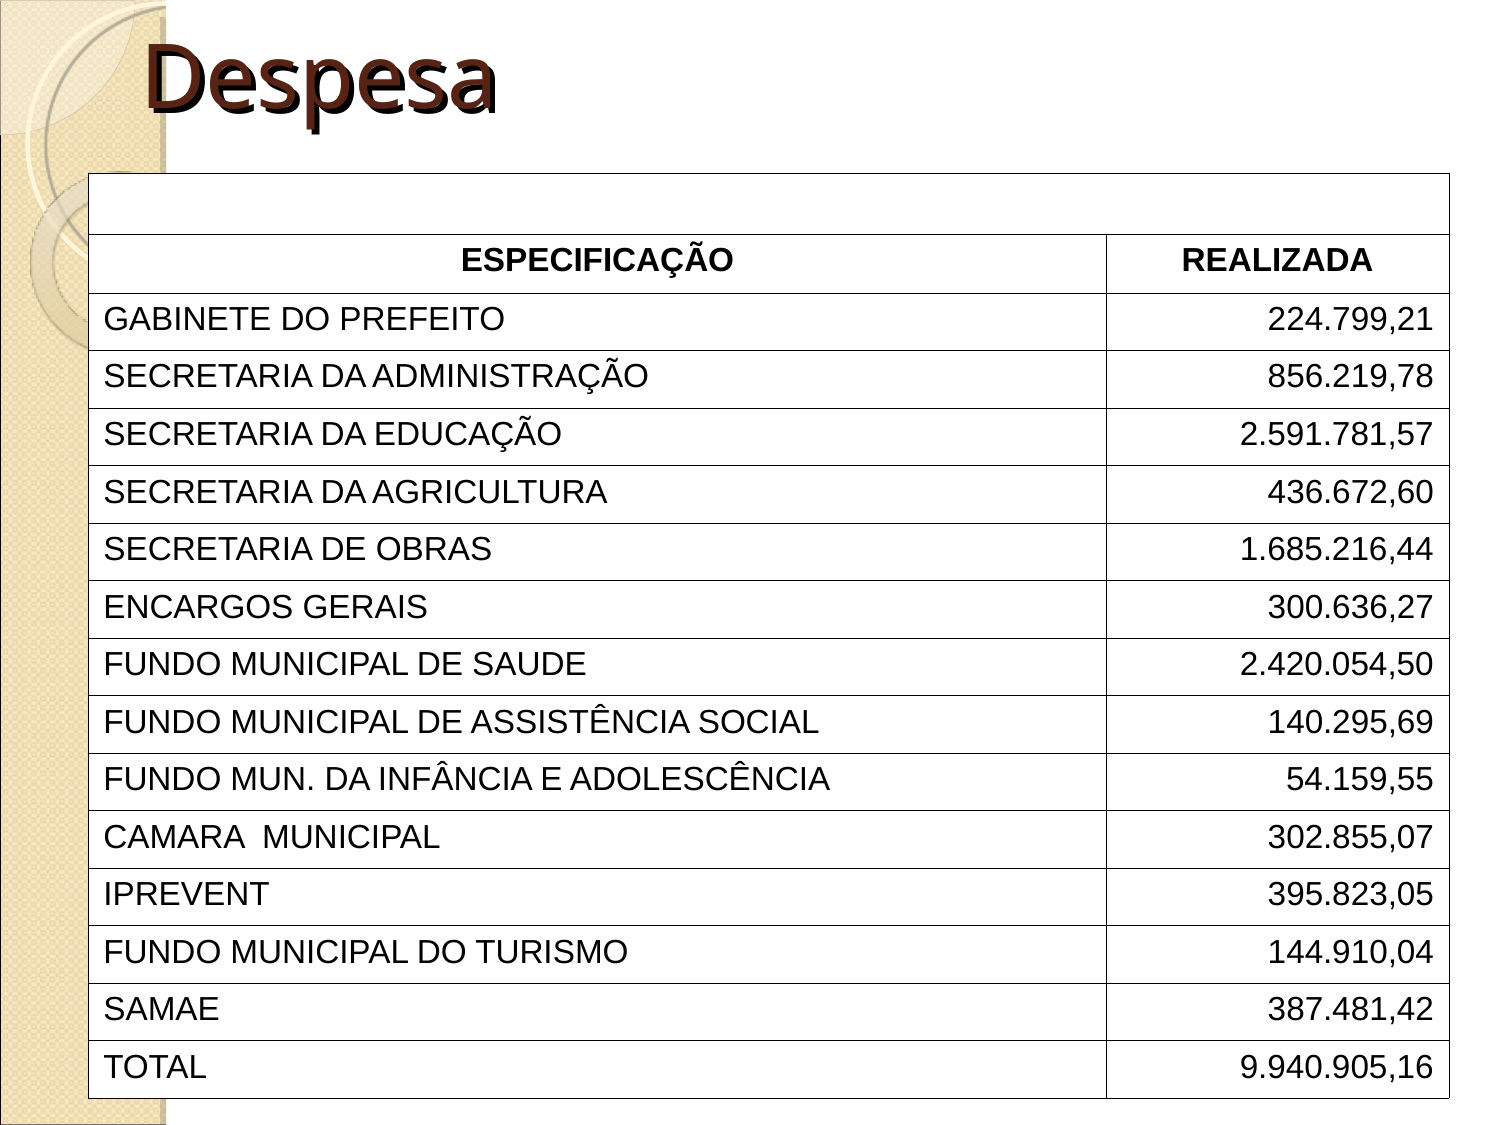

Despesa
| ATÉ O MES DE AGOSTO DE 2009 | |
| --- | --- |
| ESPECIFICAÇÃO | REALIZADA |
| GABINETE DO PREFEITO | 224.799,21 |
| SECRETARIA DA ADMINISTRAÇÃO | 856.219,78 |
| SECRETARIA DA EDUCAÇÃO | 2.591.781,57 |
| SECRETARIA DA AGRICULTURA | 436.672,60 |
| SECRETARIA DE OBRAS | 1.685.216,44 |
| ENCARGOS GERAIS | 300.636,27 |
| FUNDO MUNICIPAL DE SAUDE | 2.420.054,50 |
| FUNDO MUNICIPAL DE ASSISTÊNCIA SOCIAL | 140.295,69 |
| FUNDO MUN. DA INFÂNCIA E ADOLESCÊNCIA | 54.159,55 |
| CAMARA MUNICIPAL | 302.855,07 |
| IPREVENT | 395.823,05 |
| FUNDO MUNICIPAL DO TURISMO | 144.910,04 |
| SAMAE | 387.481,42 |
| TOTAL | 9.940.905,16 |